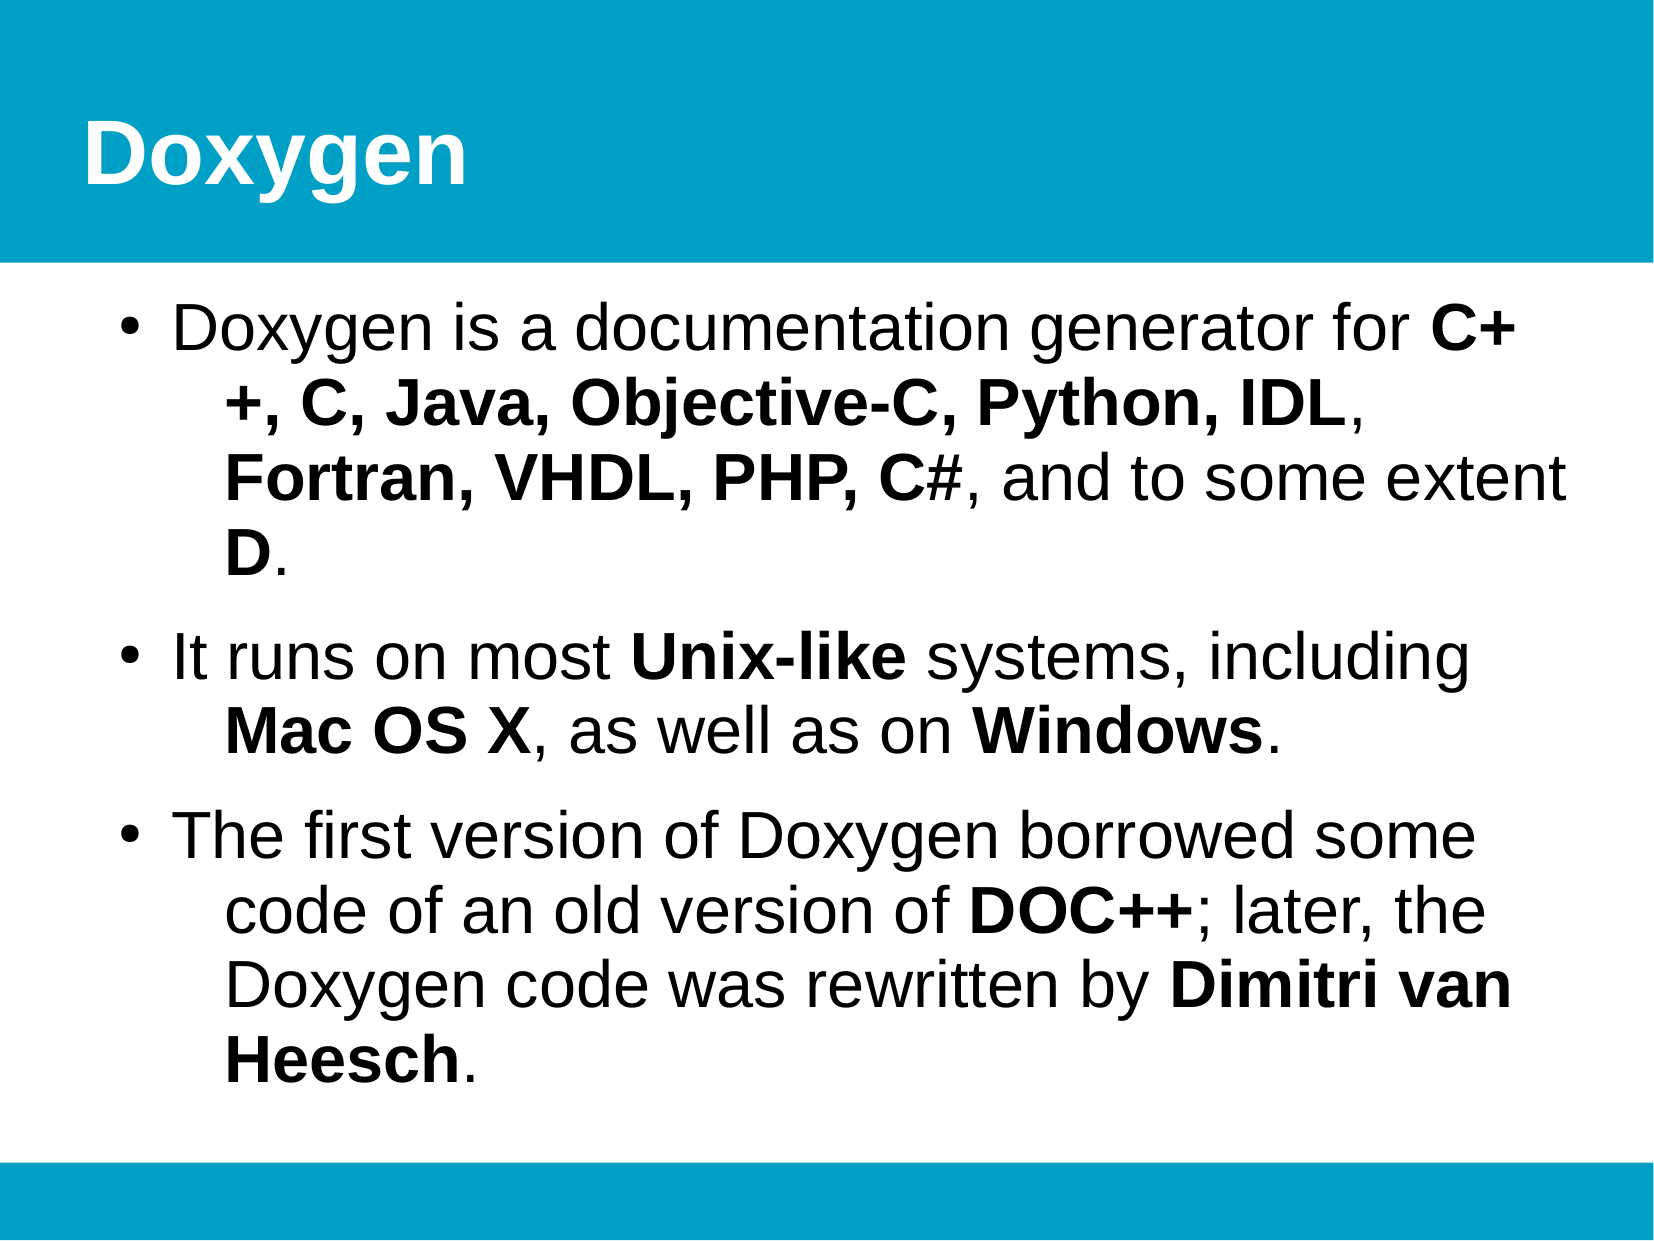

# Doxygen
Doxygen is a documentation generator for C++, C, Java, Objective-C, Python, IDL, Fortran, VHDL, PHP, C#, and to some extent D.
It runs on most Unix-like systems, including Mac OS X, as well as on Windows.
The first version of Doxygen borrowed some code of an old version of DOC++; later, the Doxygen code was rewritten by Dimitri van Heesch.